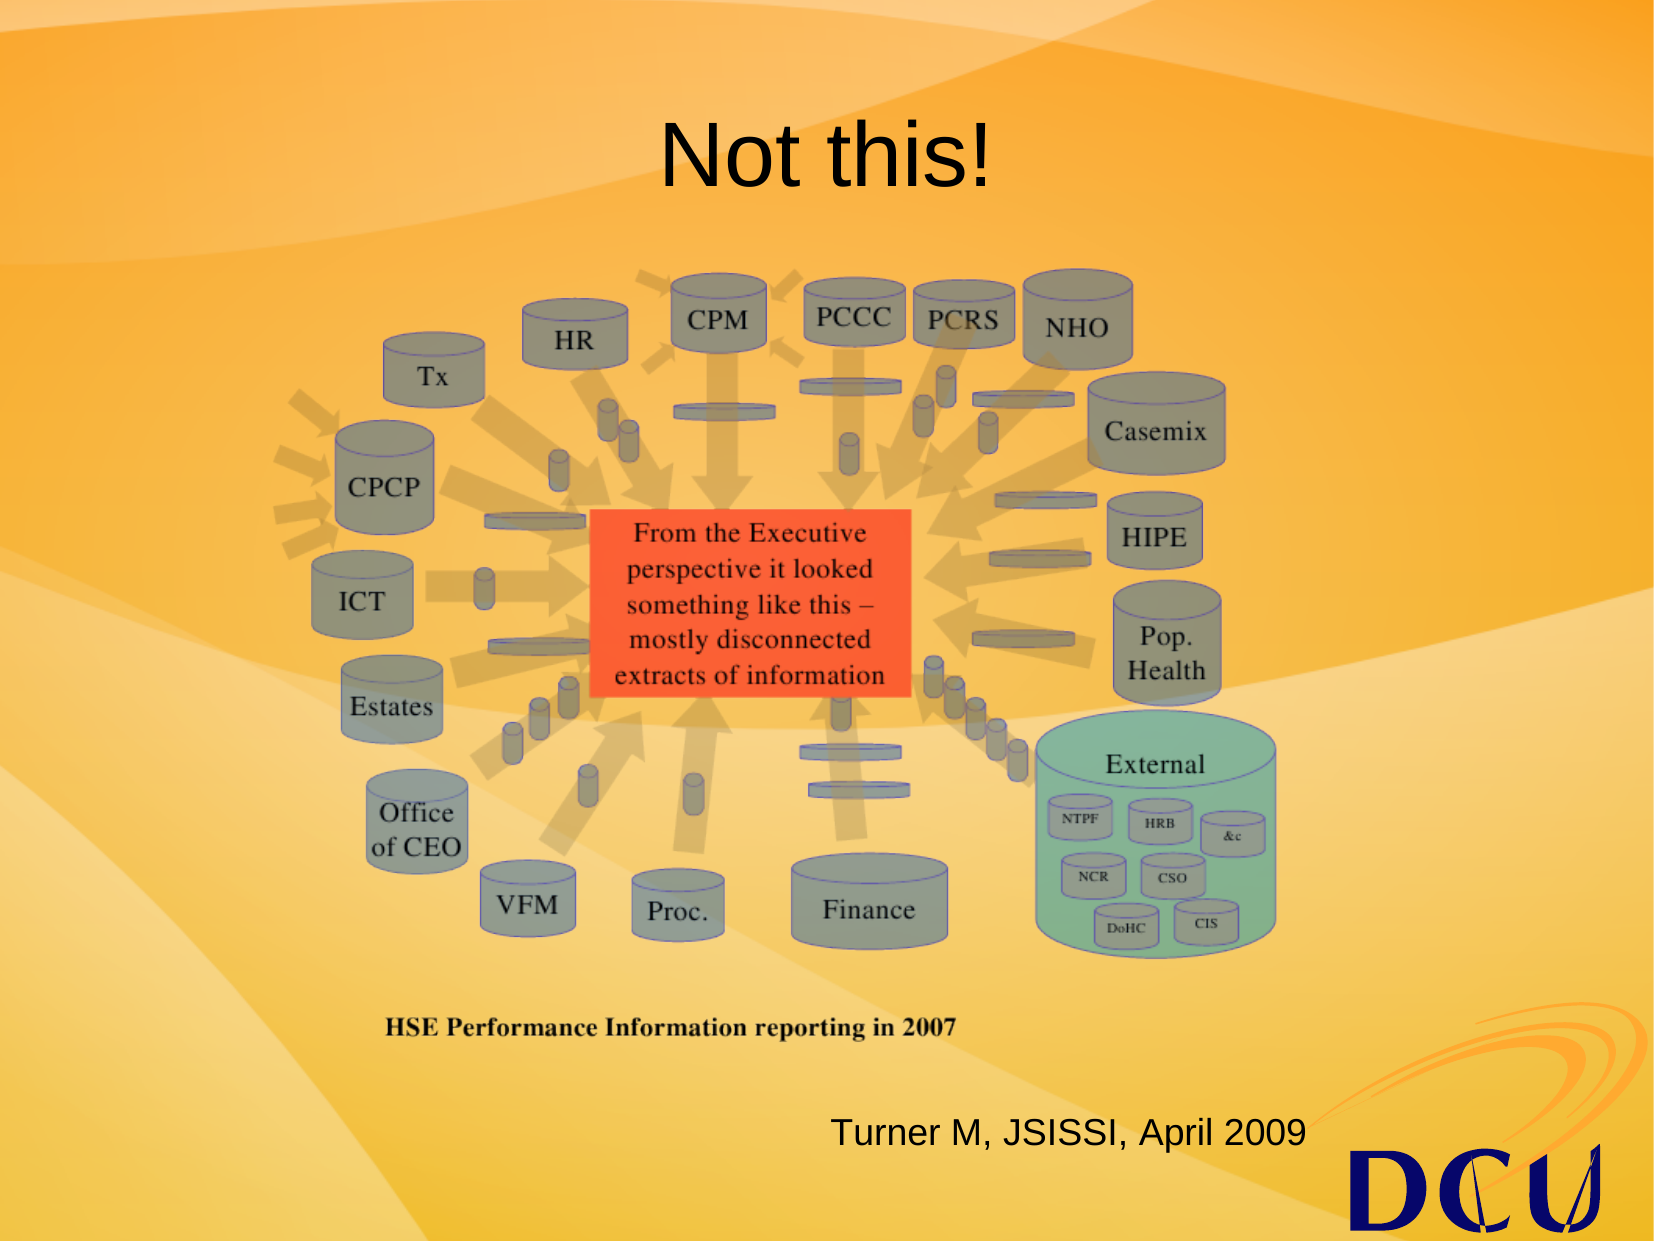

# Not this!
Turner M, JSISSI, April 2009